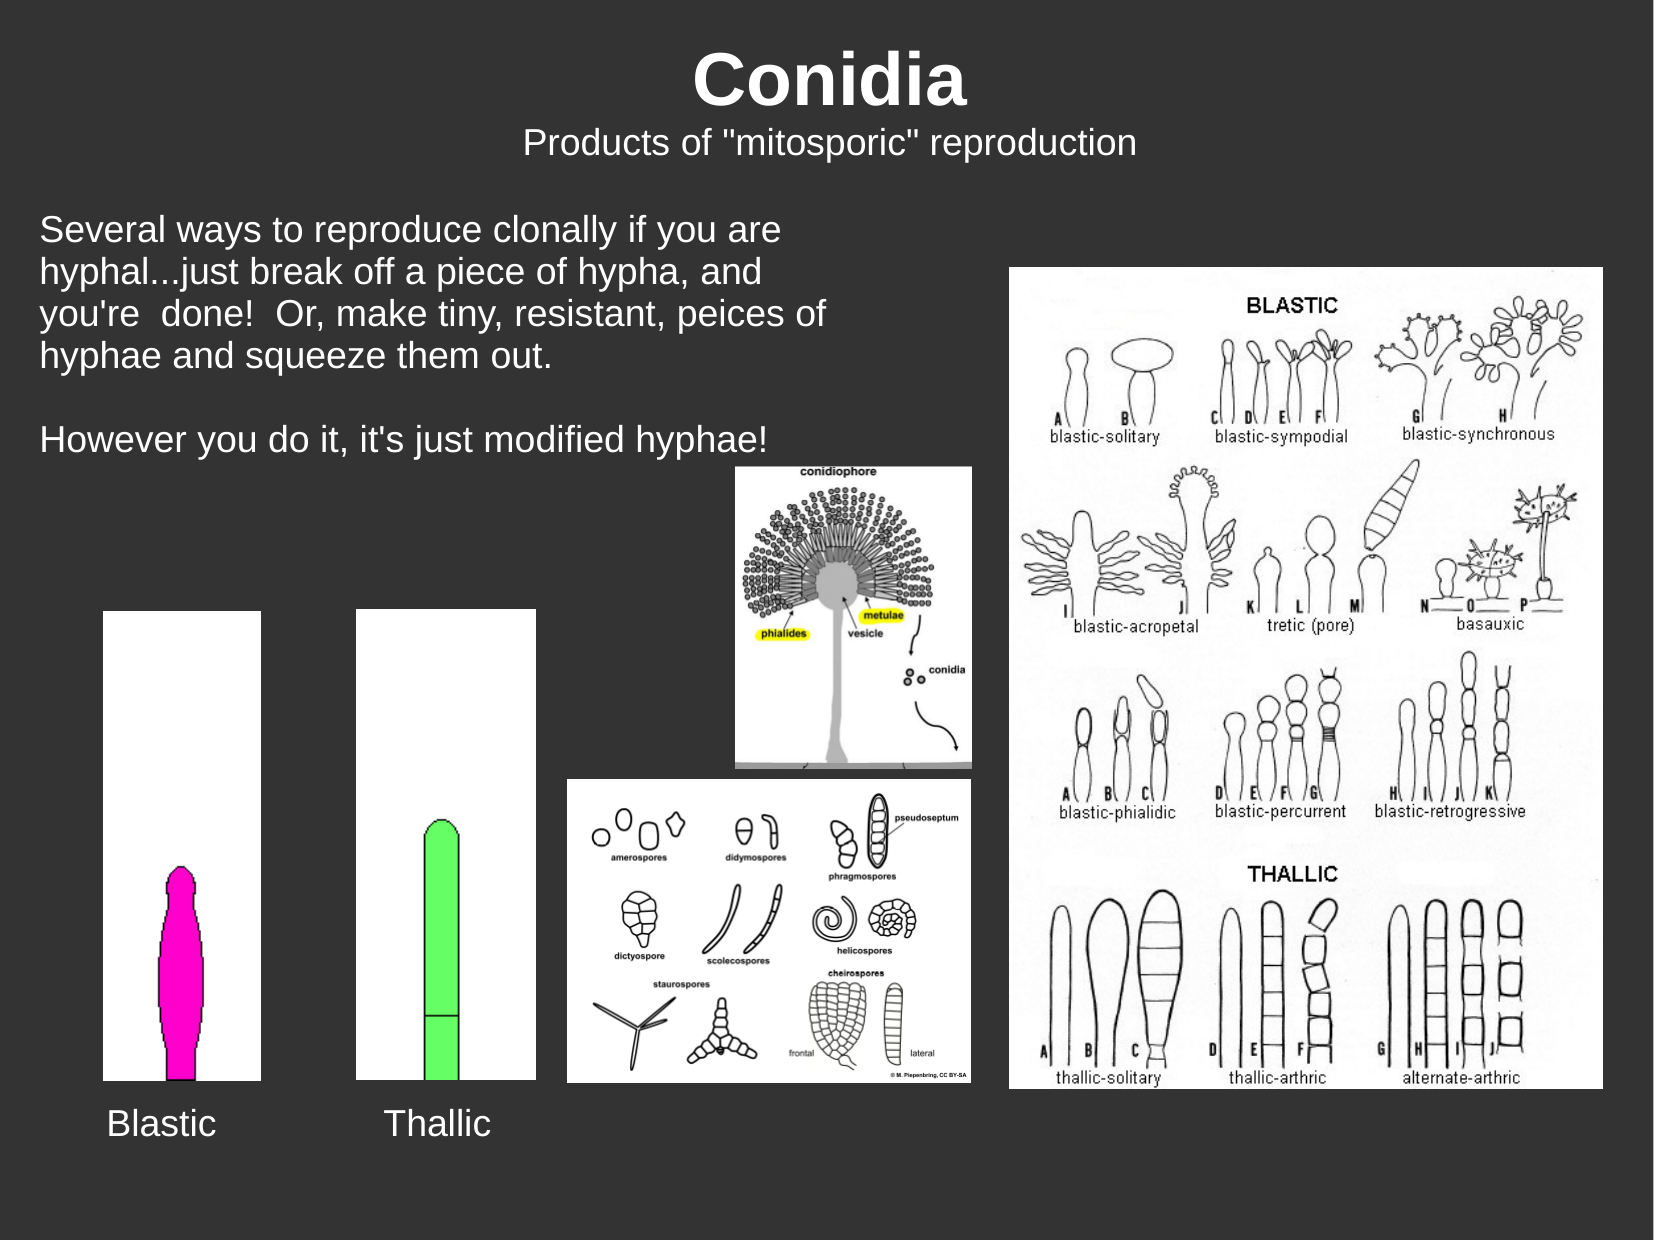

Conidia
Products of "mitosporic" reproduction
Several ways to reproduce clonally if you are hyphal...just break off a piece of hypha, and you're done! Or, make tiny, resistant, peices of hyphae and squeeze them out.
However you do it, it's just modified hyphae!
 Blastic Thallic